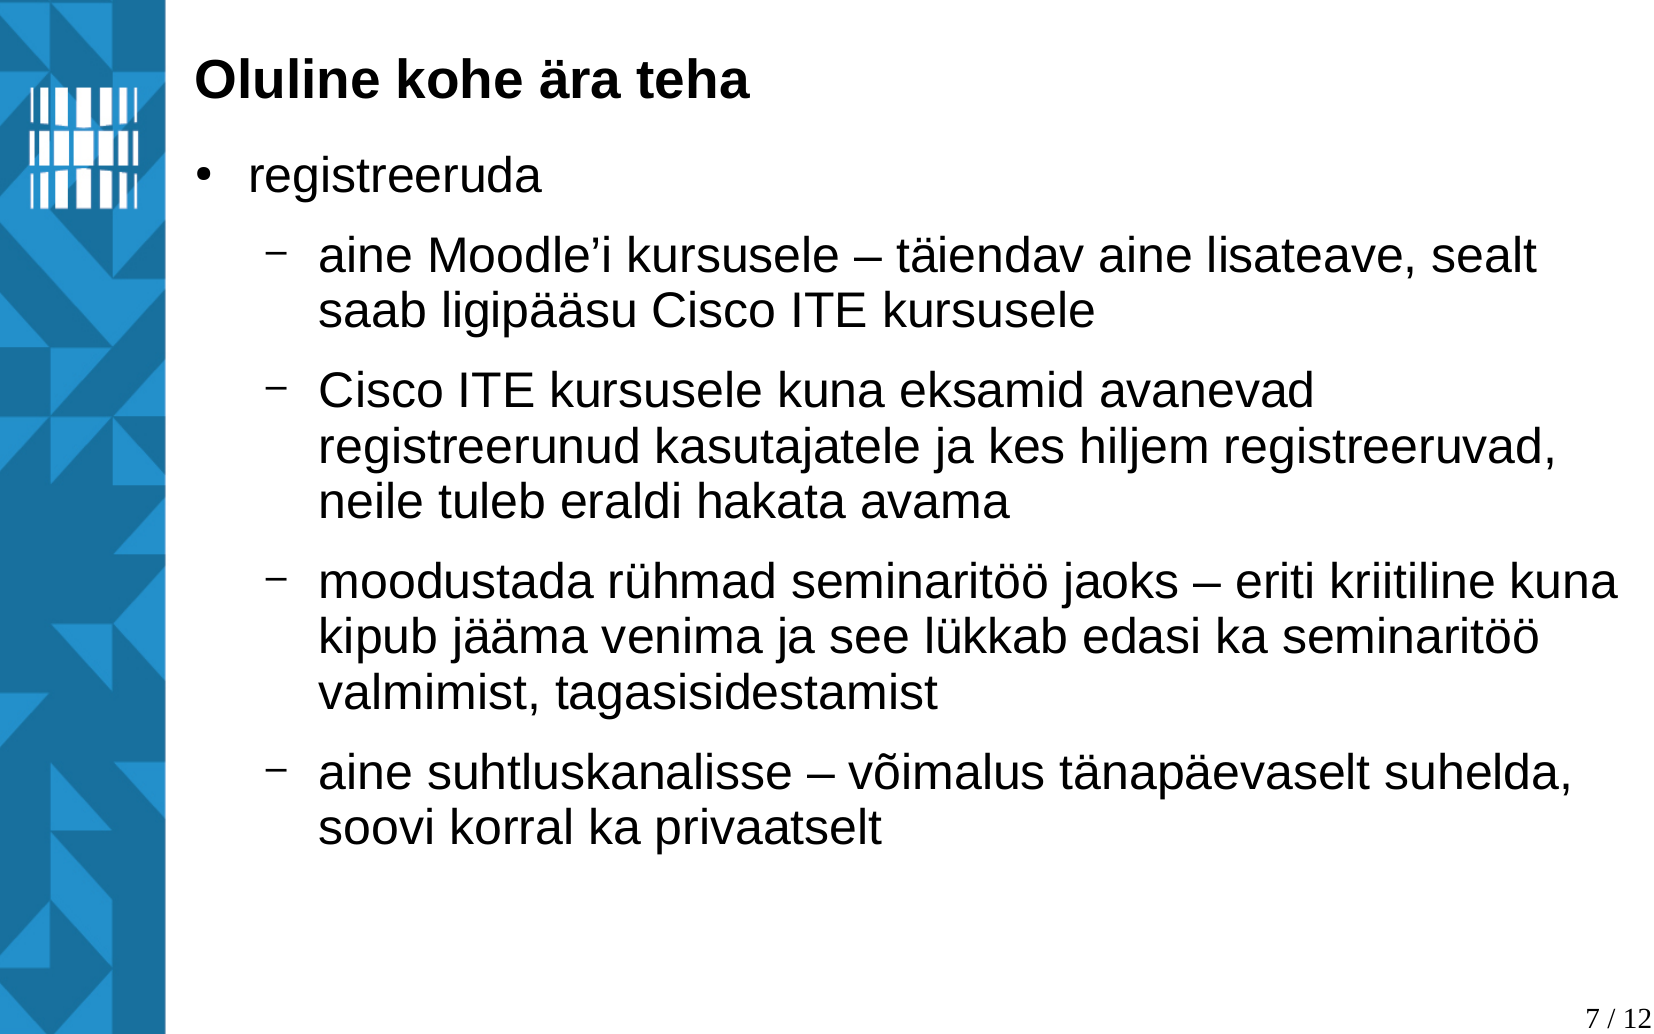

# Oluline kohe ära teha
registreeruda
aine Moodle’i kursusele – täiendav aine lisateave, sealt saab ligipääsu Cisco ITE kursusele
Cisco ITE kursusele kuna eksamid avanevad registreerunud kasutajatele ja kes hiljem registreeruvad, neile tuleb eraldi hakata avama
moodustada rühmad seminaritöö jaoks – eriti kriitiline kuna kipub jääma venima ja see lükkab edasi ka seminaritöö valmimist, tagasisidestamist
aine suhtluskanalisse – võimalus tänapäevaselt suhelda, soovi korral ka privaatselt
7